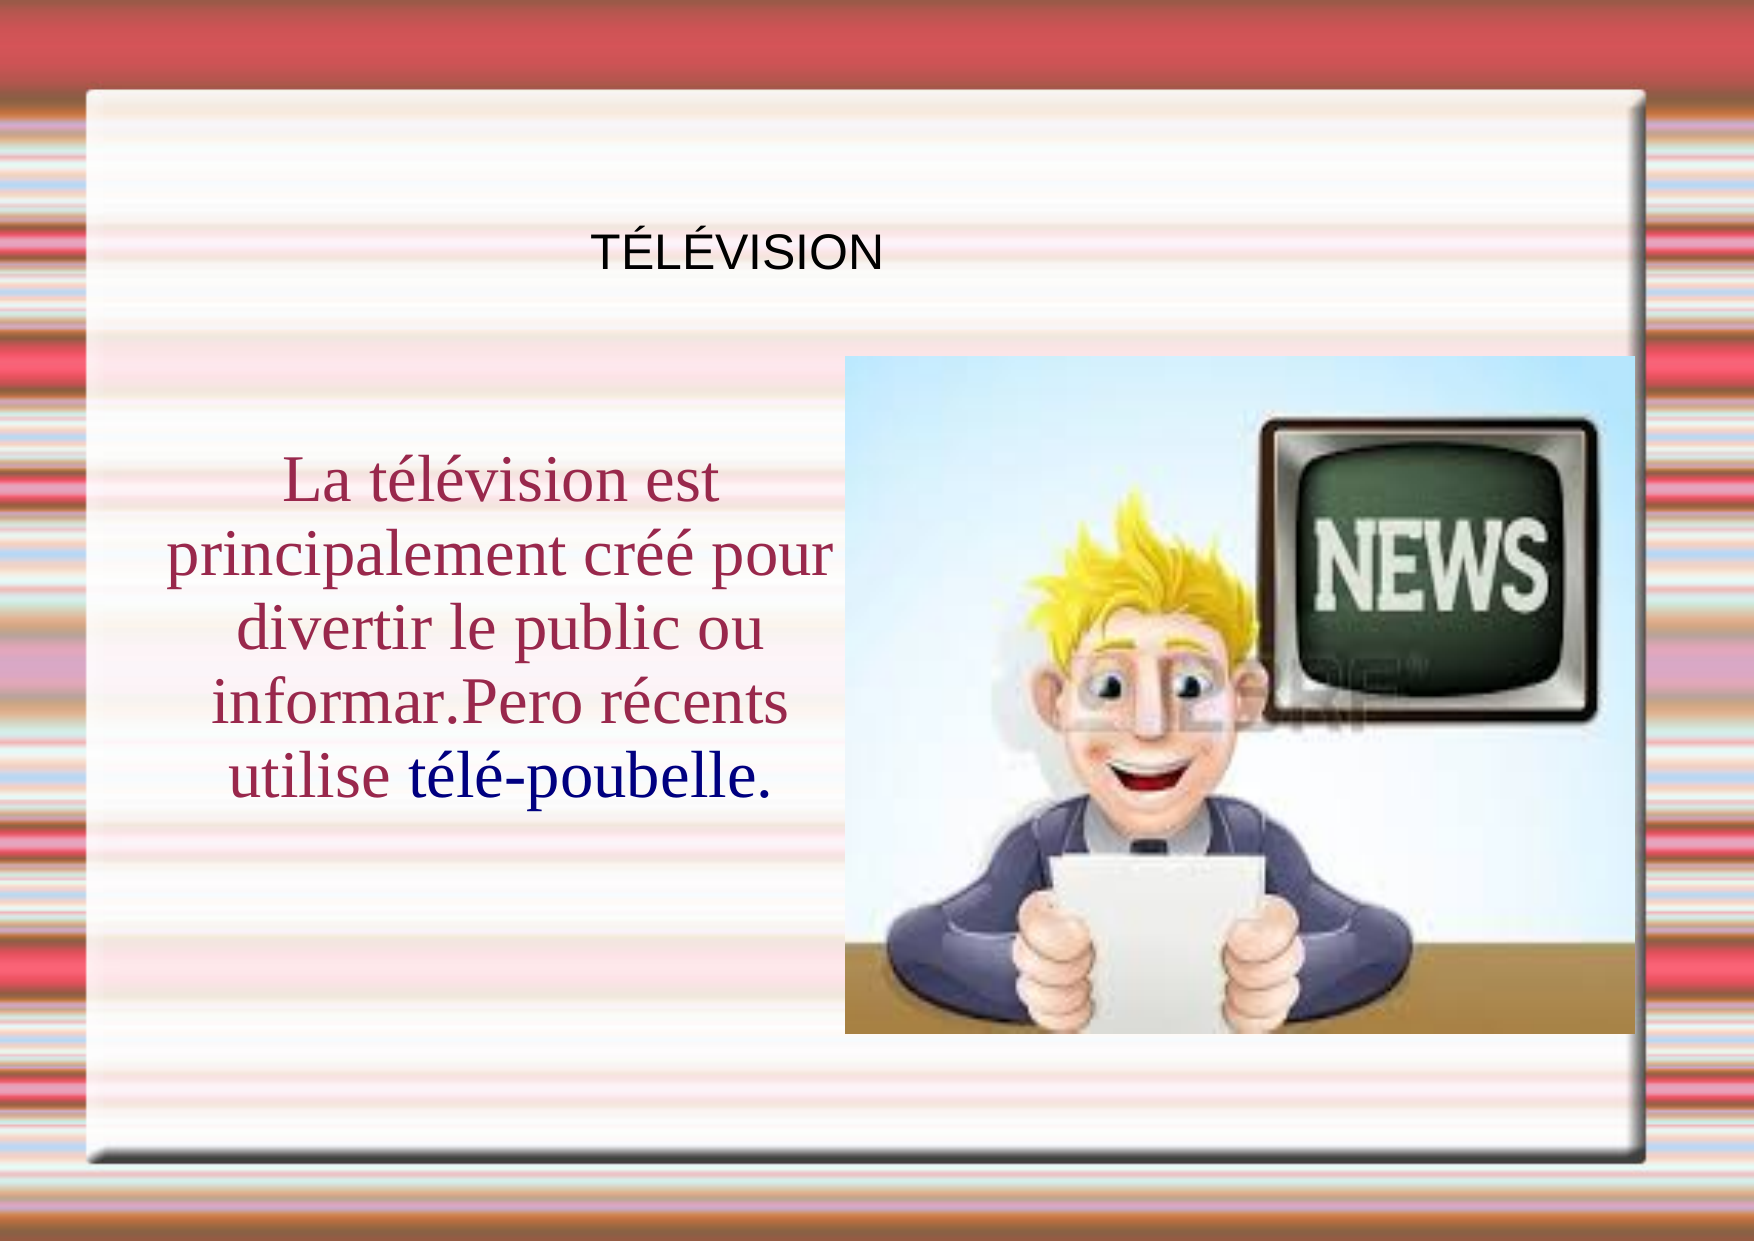

#
La télévision est principalement créé pour divertir le public ou informar.Pero récents utilise télé-poubelle.
TÉLÉVISION